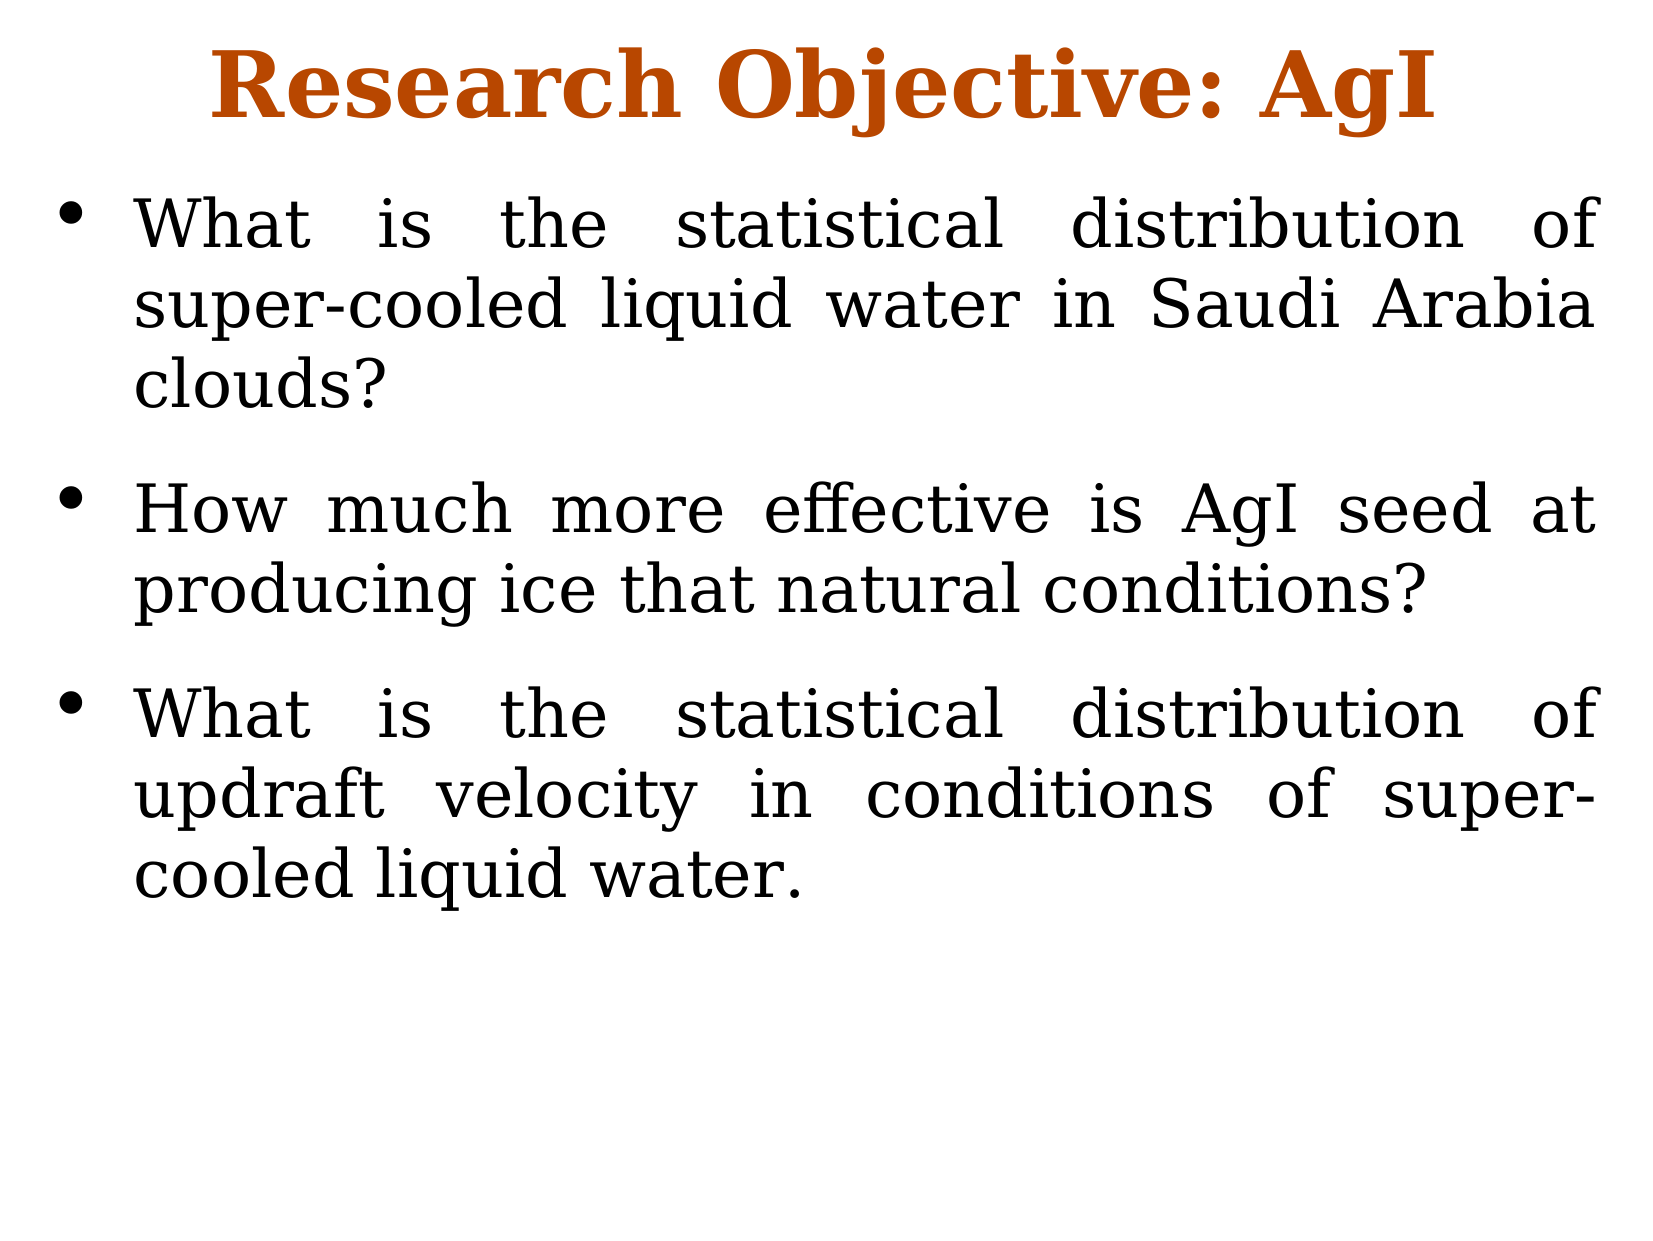

Research Objective: AgI
What is the statistical distribution of super-cooled liquid water in Saudi Arabia clouds?
How much more effective is AgI seed at producing ice that natural conditions?
What is the statistical distribution of updraft velocity in conditions of super-cooled liquid water.